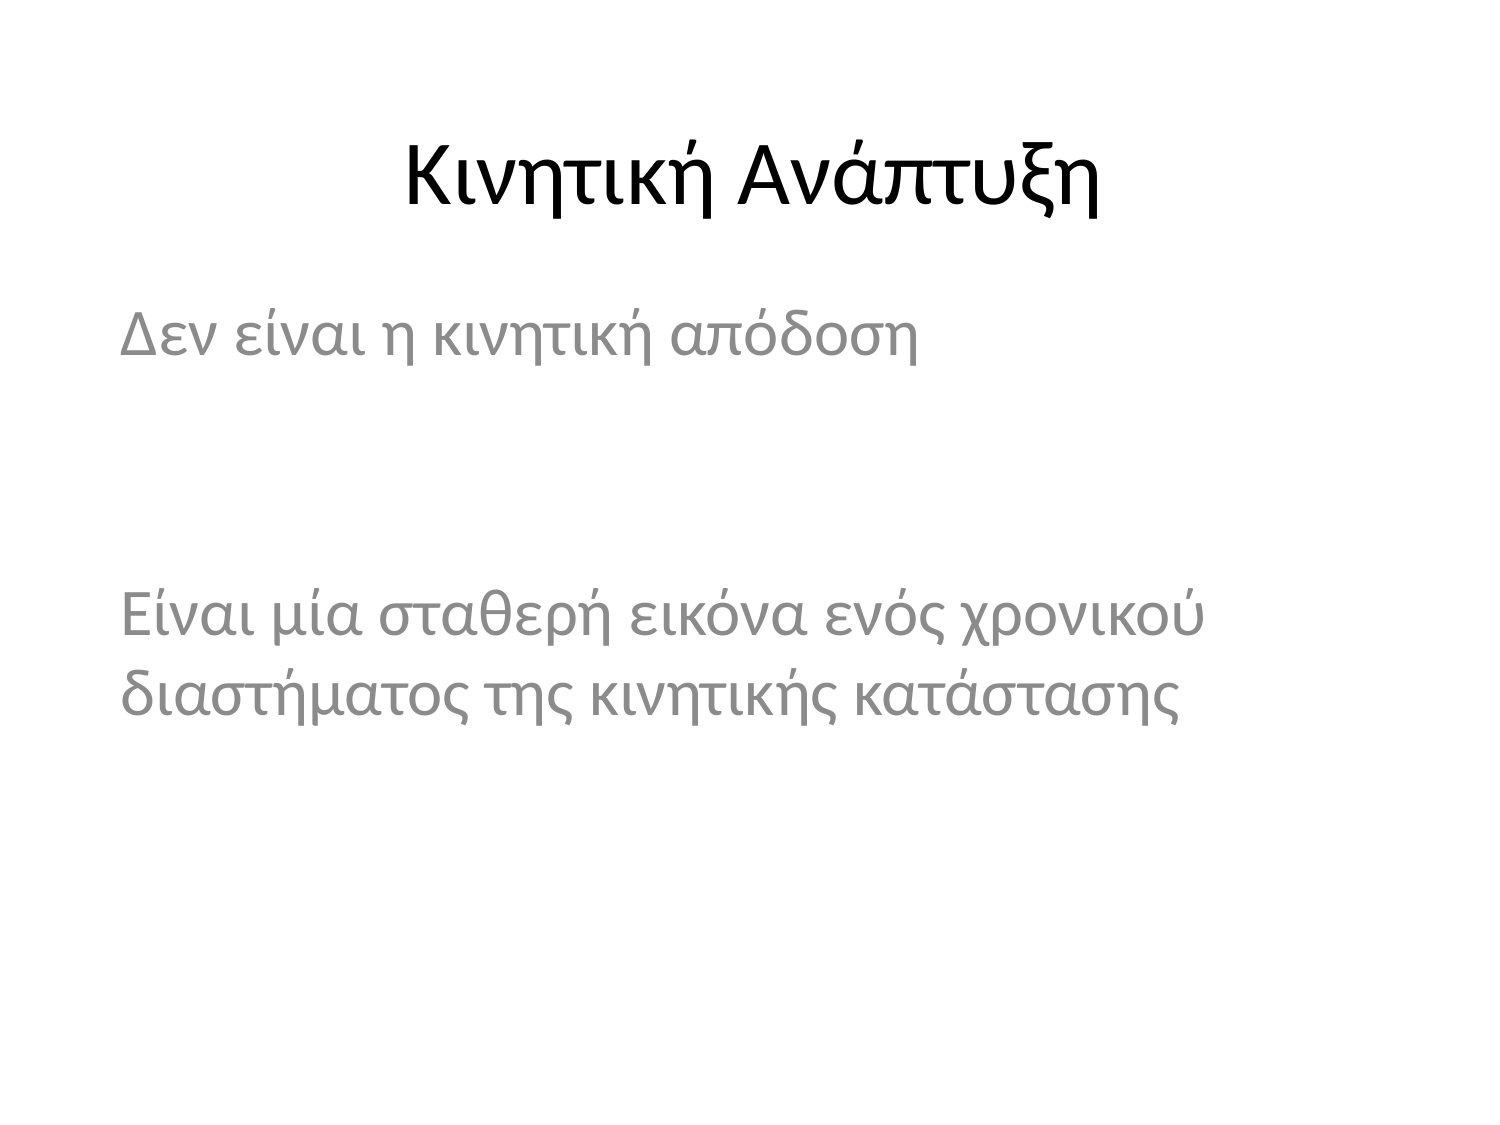

# Κινητική Ανάπτυξη
Δεν είναι η κινητική απόδοση
Είναι μία σταθερή εικόνα ενός χρονικού διαστήματος της κινητικής κατάστασης